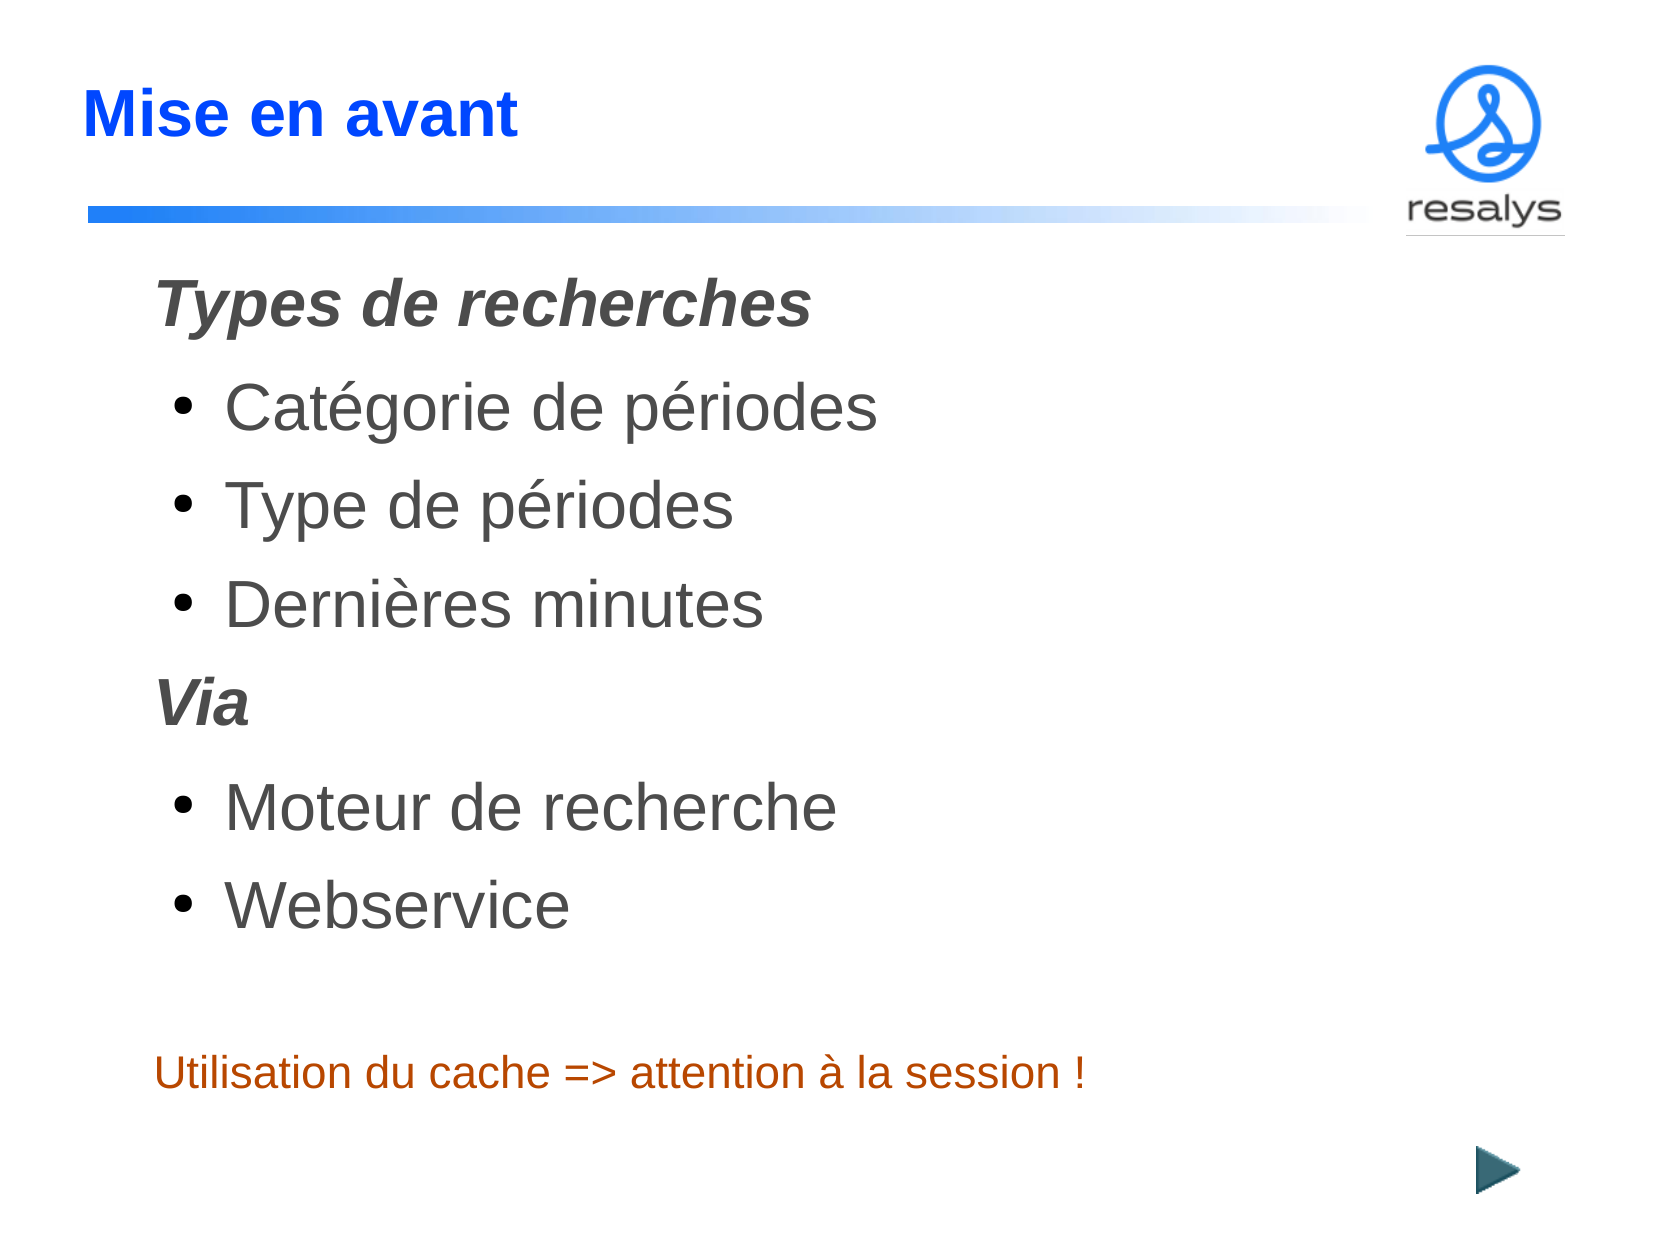

# Mise en avant
Types de recherches
Catégorie de périodes
Type de périodes
Dernières minutes
Via
Moteur de recherche
Webservice
Utilisation du cache => attention à la session !